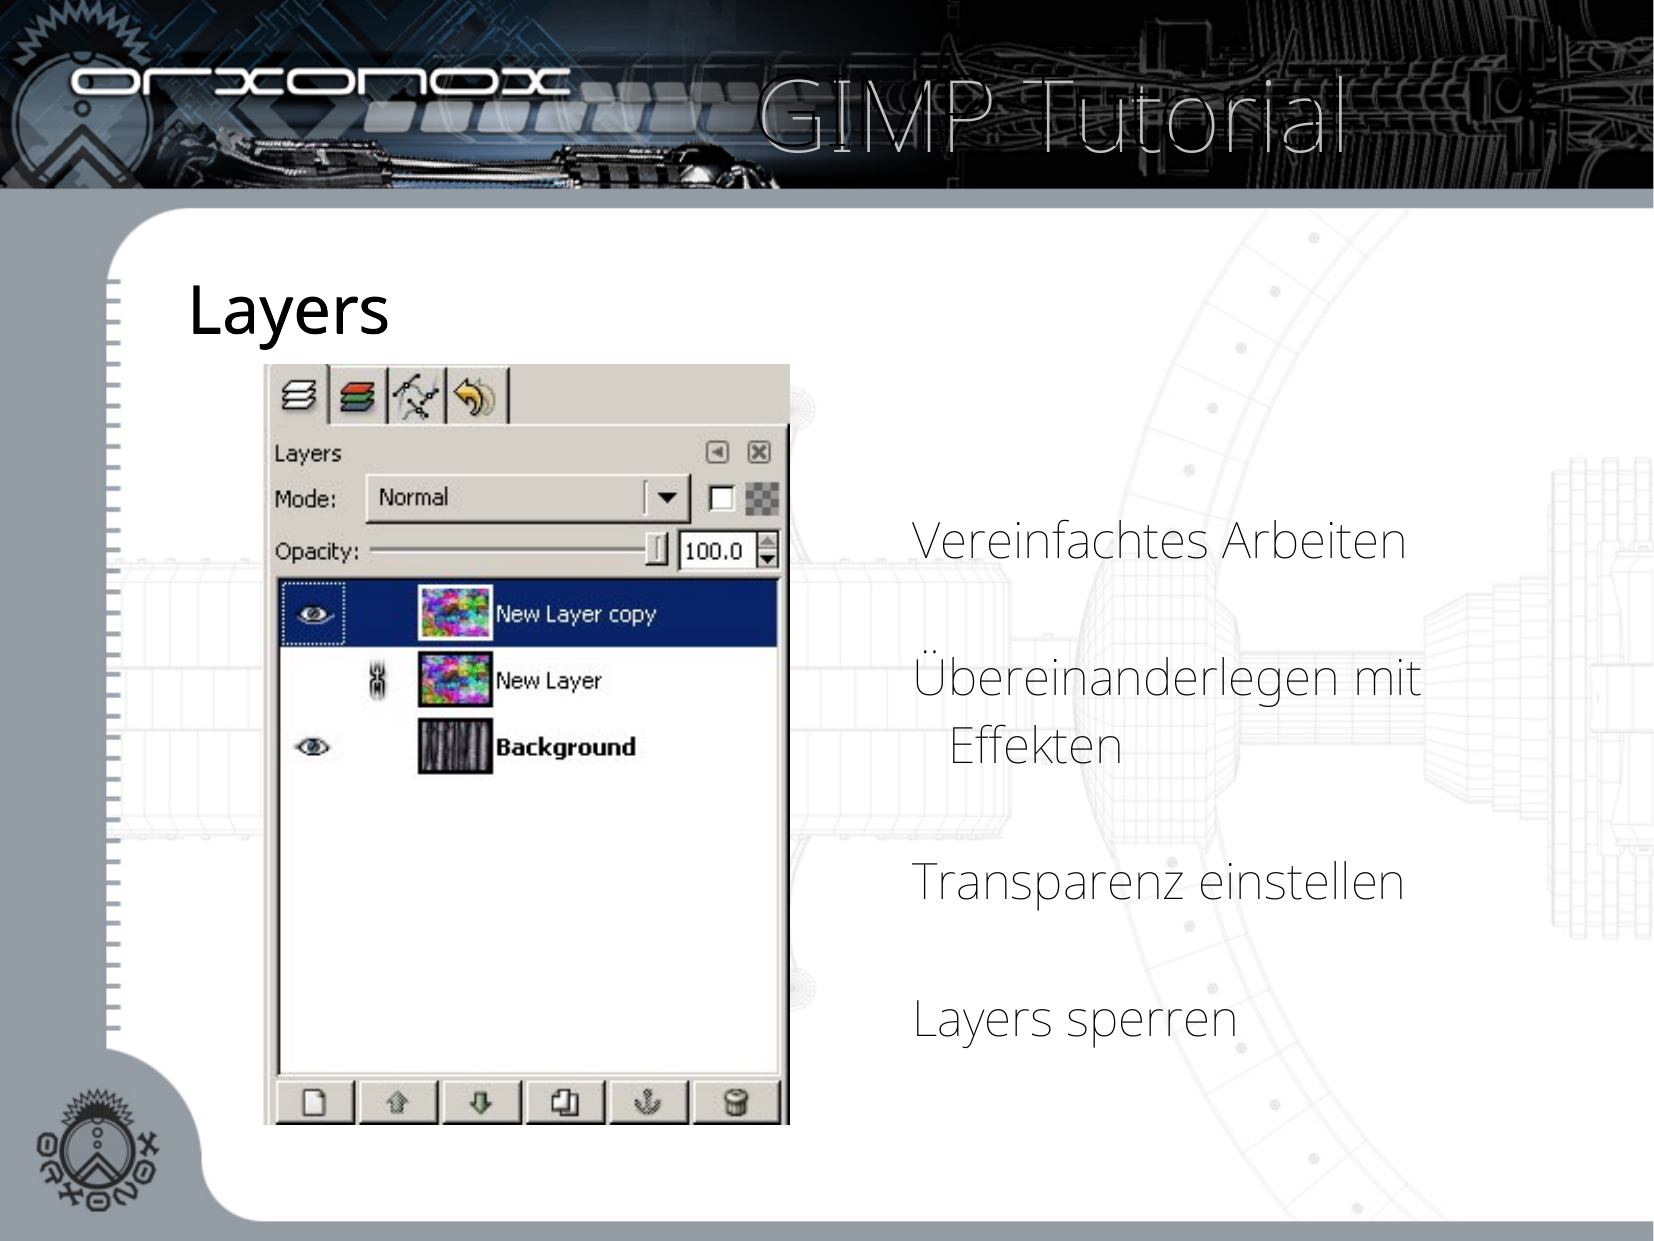

GIMP Tutorial
Layers
Vereinfachtes Arbeiten
Übereinanderlegen mit Effekten
Transparenz einstellen
Layers sperren